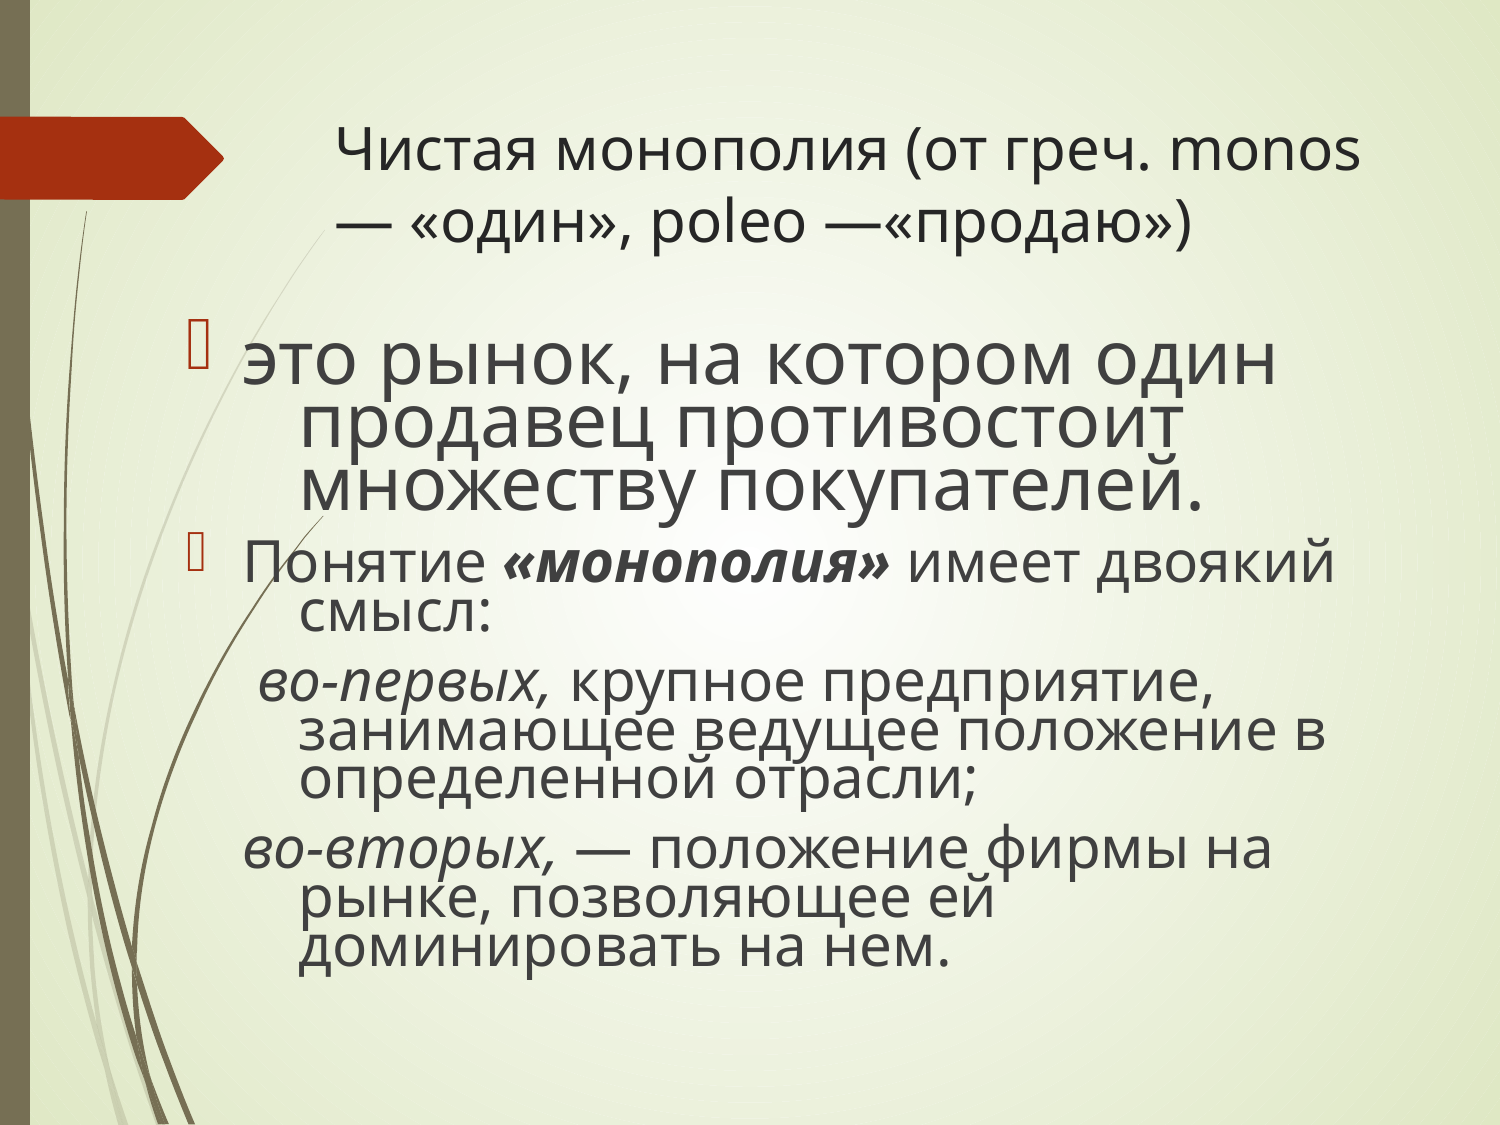

# Чистая монополия (от греч. monos — «один», poleo —«продаю»)
это рынок, на котором один продавец противостоит множеству покупателей.
Понятие «монополия» имеет двоякий смысл:
 во-первых, крупное предприятие, занимающее ведущее положение в определенной отрасли;
во-вторых, — положение фирмы на рынке, позволяющее ей доминировать на нем.